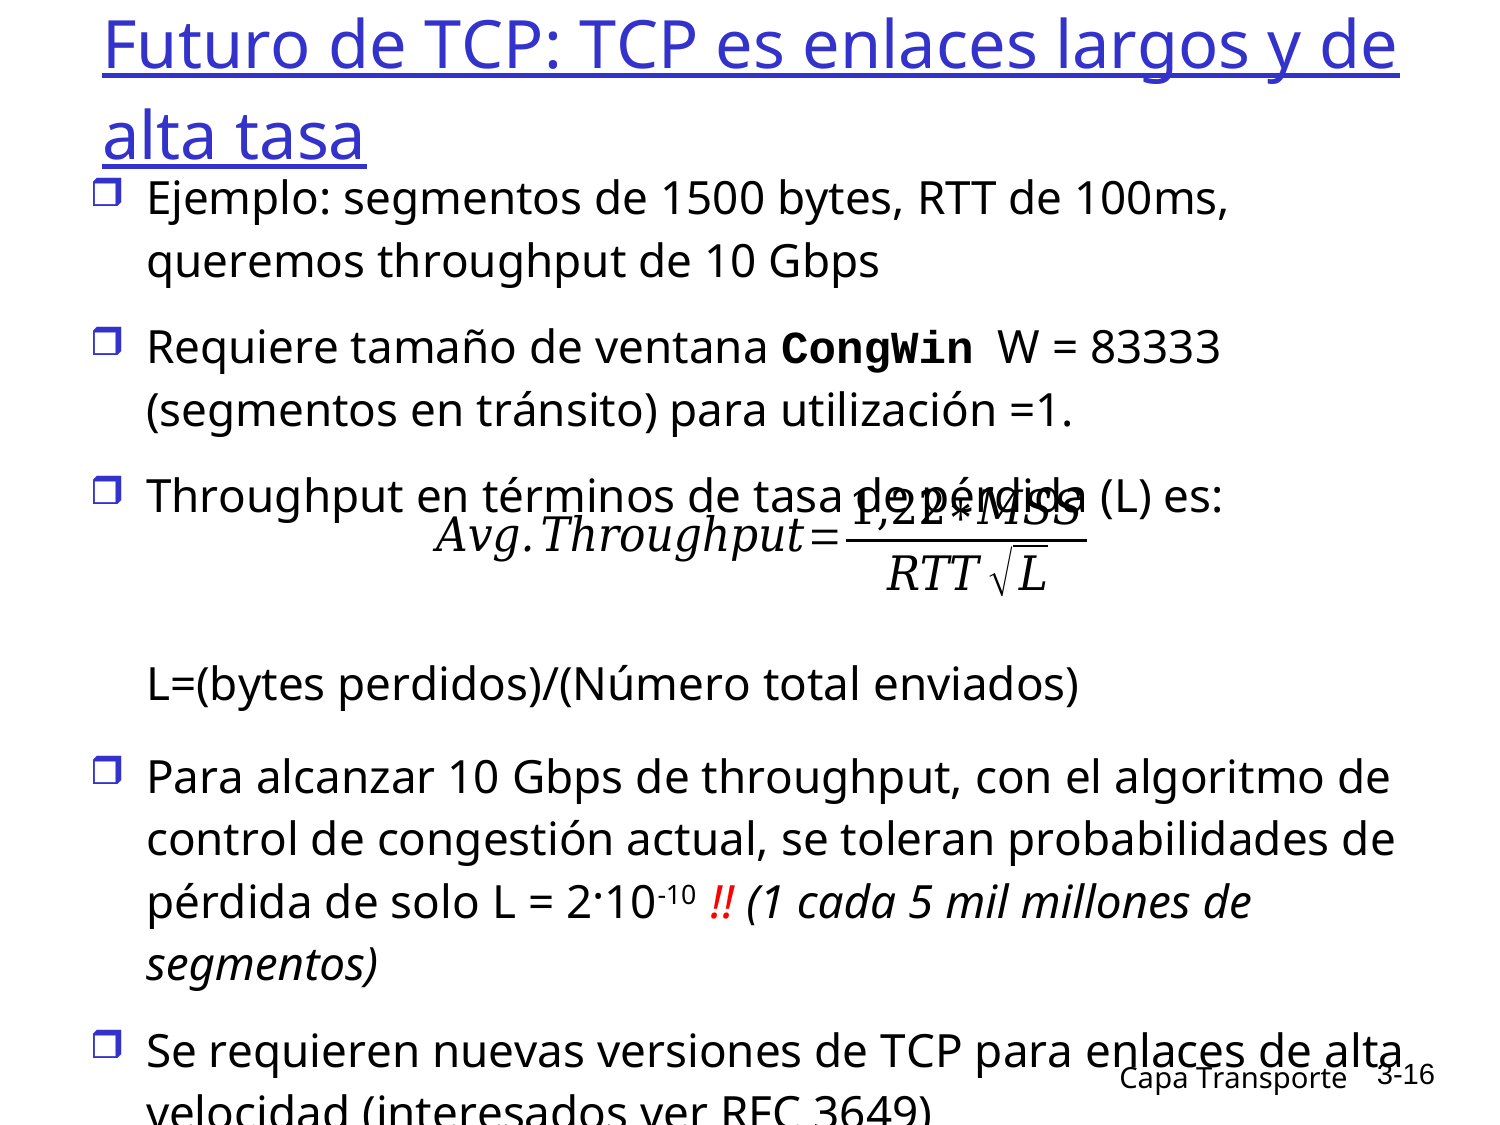

# Futuro de TCP: TCP es enlaces largos y de alta tasa
Ejemplo: segmentos de 1500 bytes, RTT de 100ms, queremos throughput de 10 Gbps
Requiere tamaño de ventana CongWin W = 83333 (segmentos en tránsito) para utilización =1.
Throughput en términos de tasa de pérdida (L) es:
L=(bytes perdidos)/(Número total enviados)
Para alcanzar 10 Gbps de throughput, con el algoritmo de control de congestión actual, se toleran probabilidades de pérdida de solo L = 2·10-10 !! (1 cada 5 mil millones de segmentos)
Se requieren nuevas versiones de TCP para enlaces de alta velocidad (interesados ver RFC 3649)
16